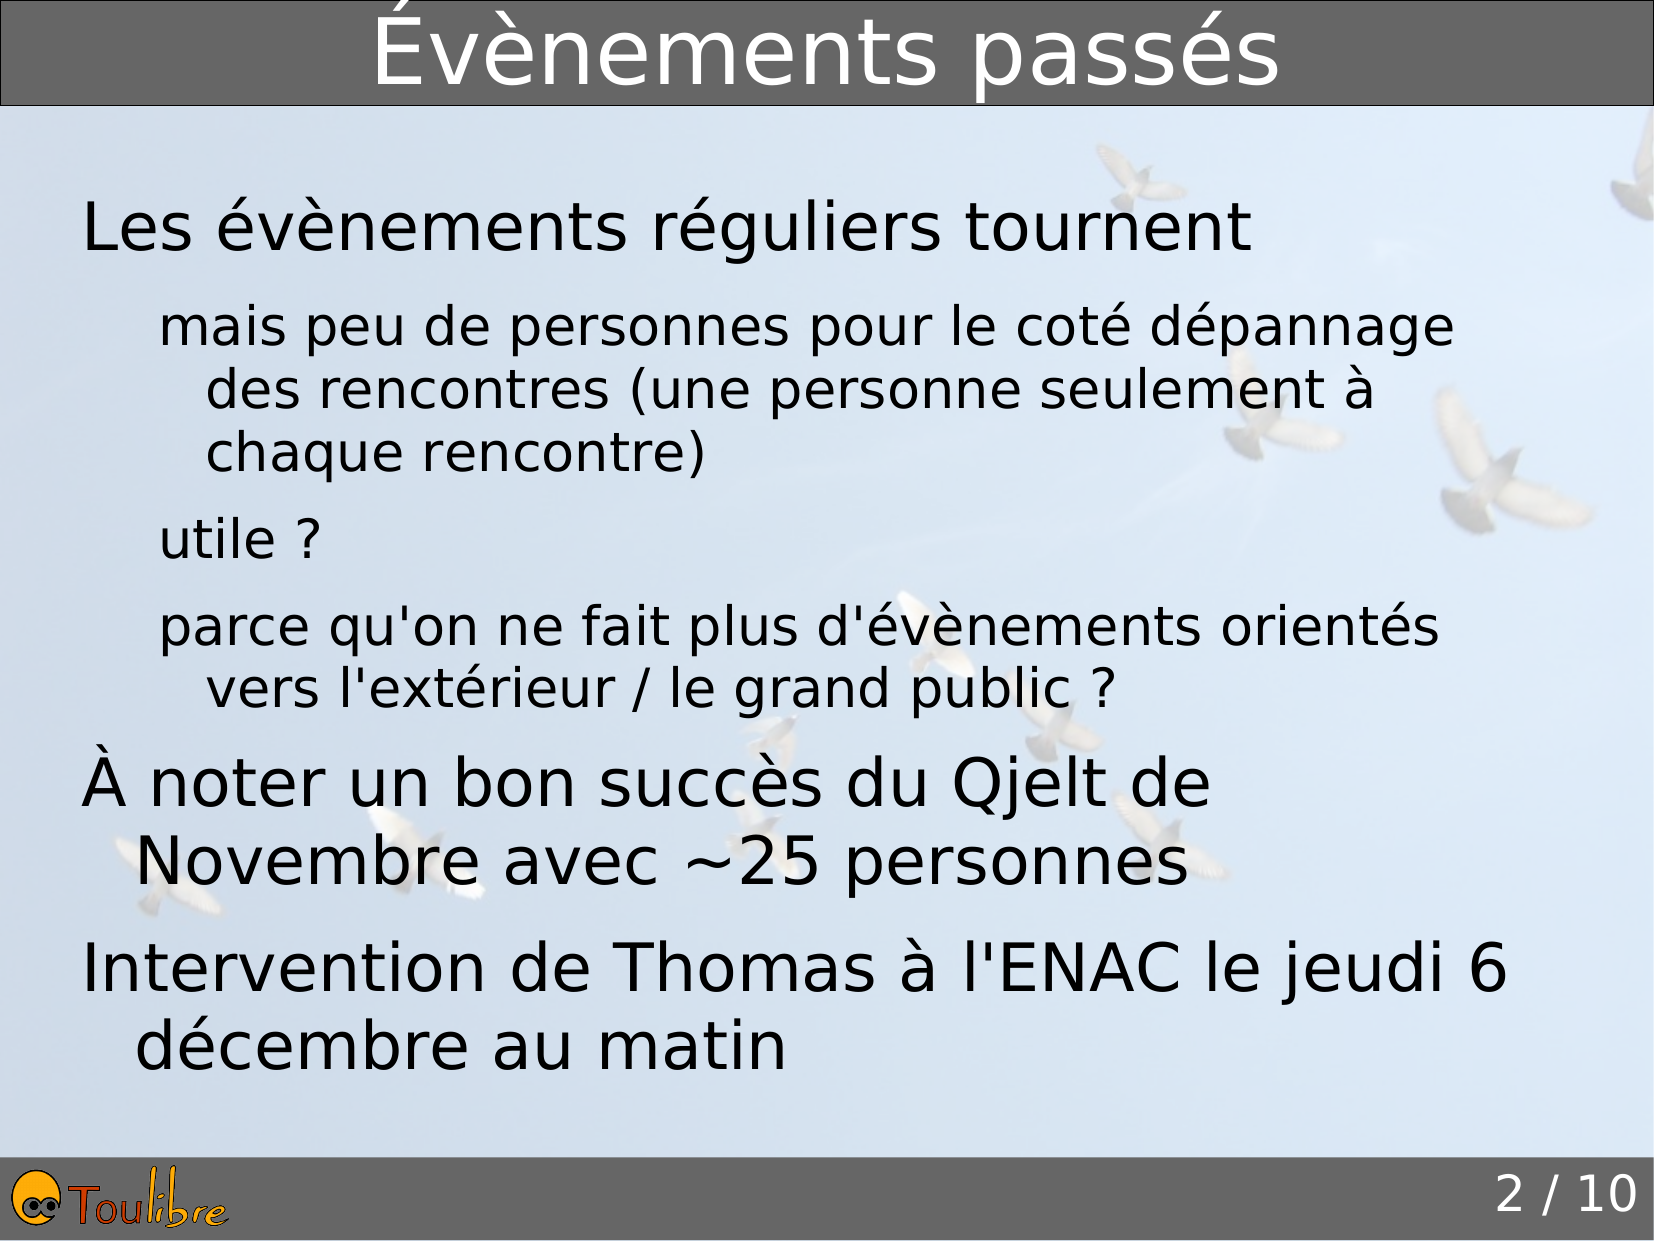

# Évènements passés
Les évènements réguliers tournent
mais peu de personnes pour le coté dépannage des rencontres (une personne seulement à chaque rencontre)
utile ?
parce qu'on ne fait plus d'évènements orientés vers l'extérieur / le grand public ?
À noter un bon succès du Qjelt de Novembre avec ~25 personnes
Intervention de Thomas à l'ENAC le jeudi 6 décembre au matin